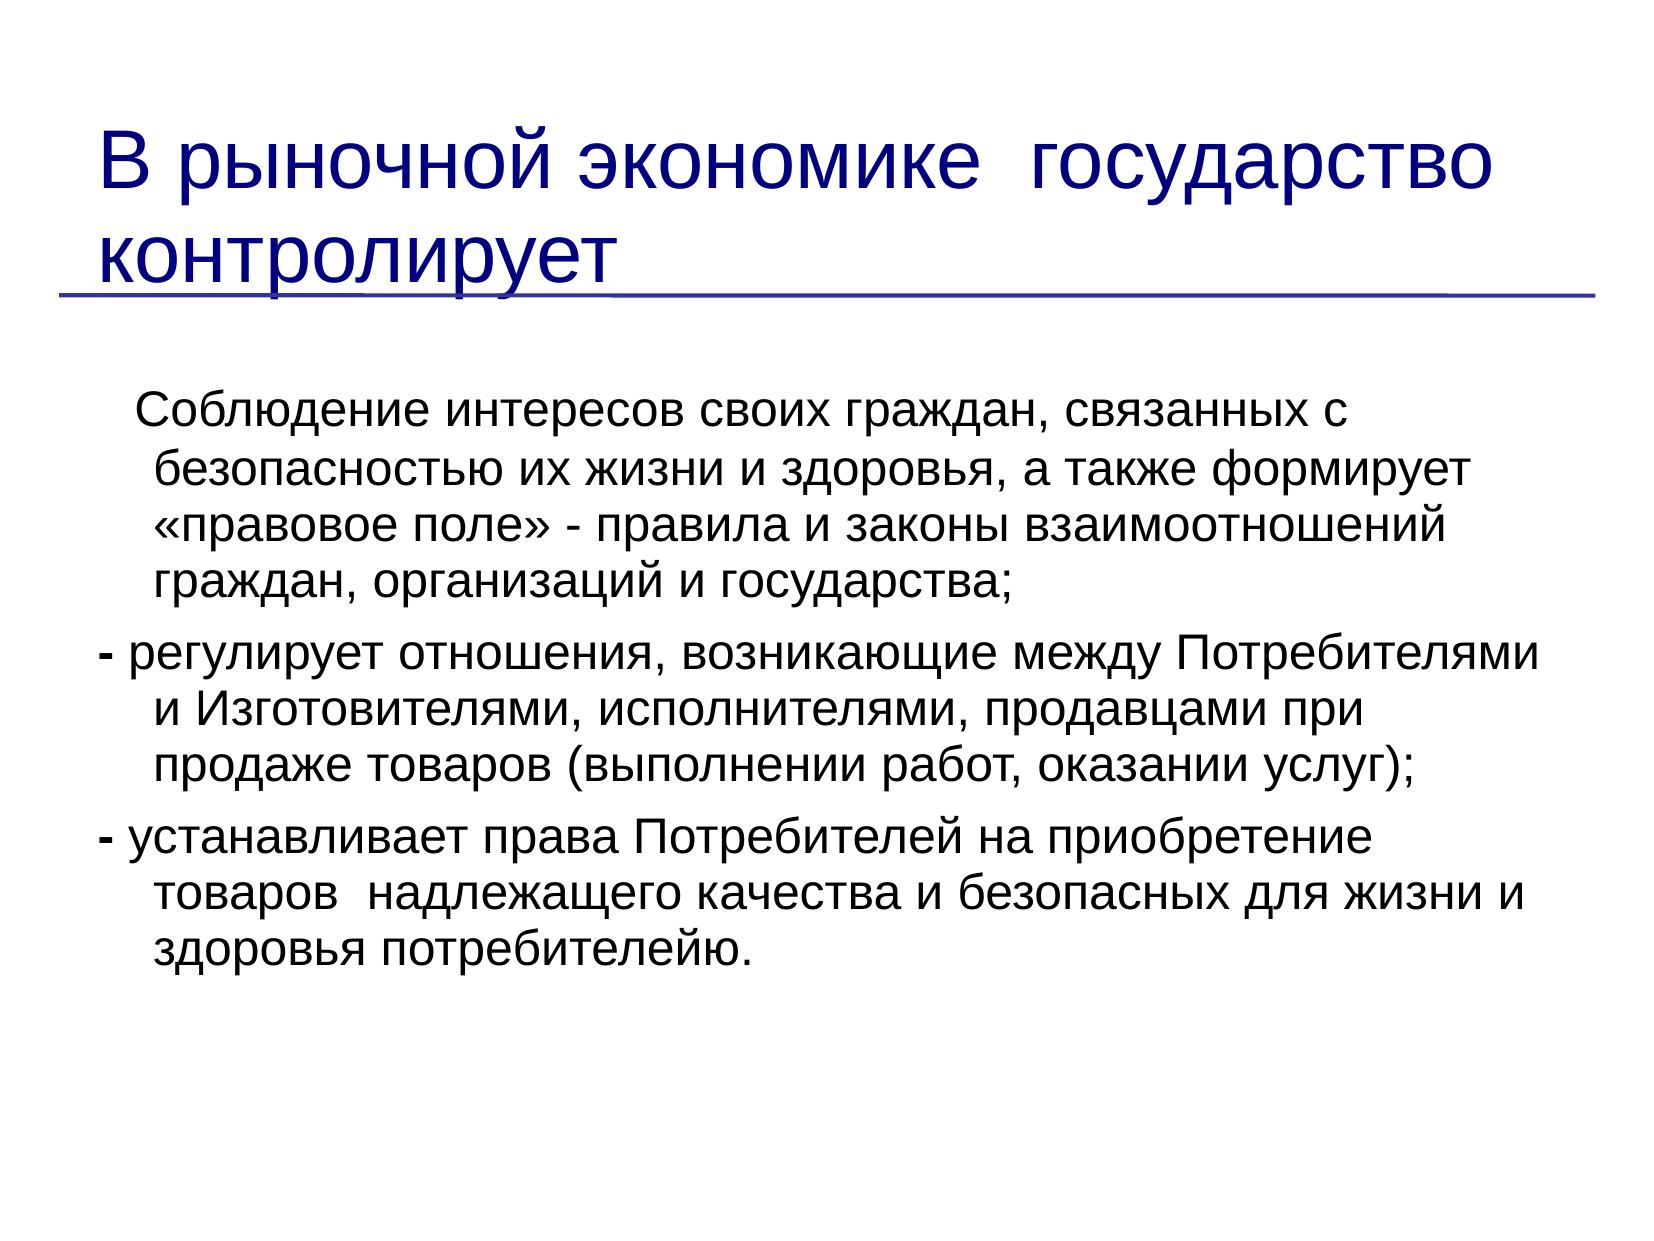

# В рыночной экономике государство контролирует
 Соблюдение интересов своих граждан, связанных с безопасностью их жизни и здоровья, а также формирует «правовое поле» - правила и законы взаимоотношений граждан, организаций и государства;
- регулирует отношения, возникающие между Потребителями и Изготовителями, исполнителями, продавцами при продаже товаров (выполнении работ, оказании услуг);
- устанавливает права Потребителей на приобретение товаров надлежащего качества и безопасных для жизни и здоровья потребителейю.